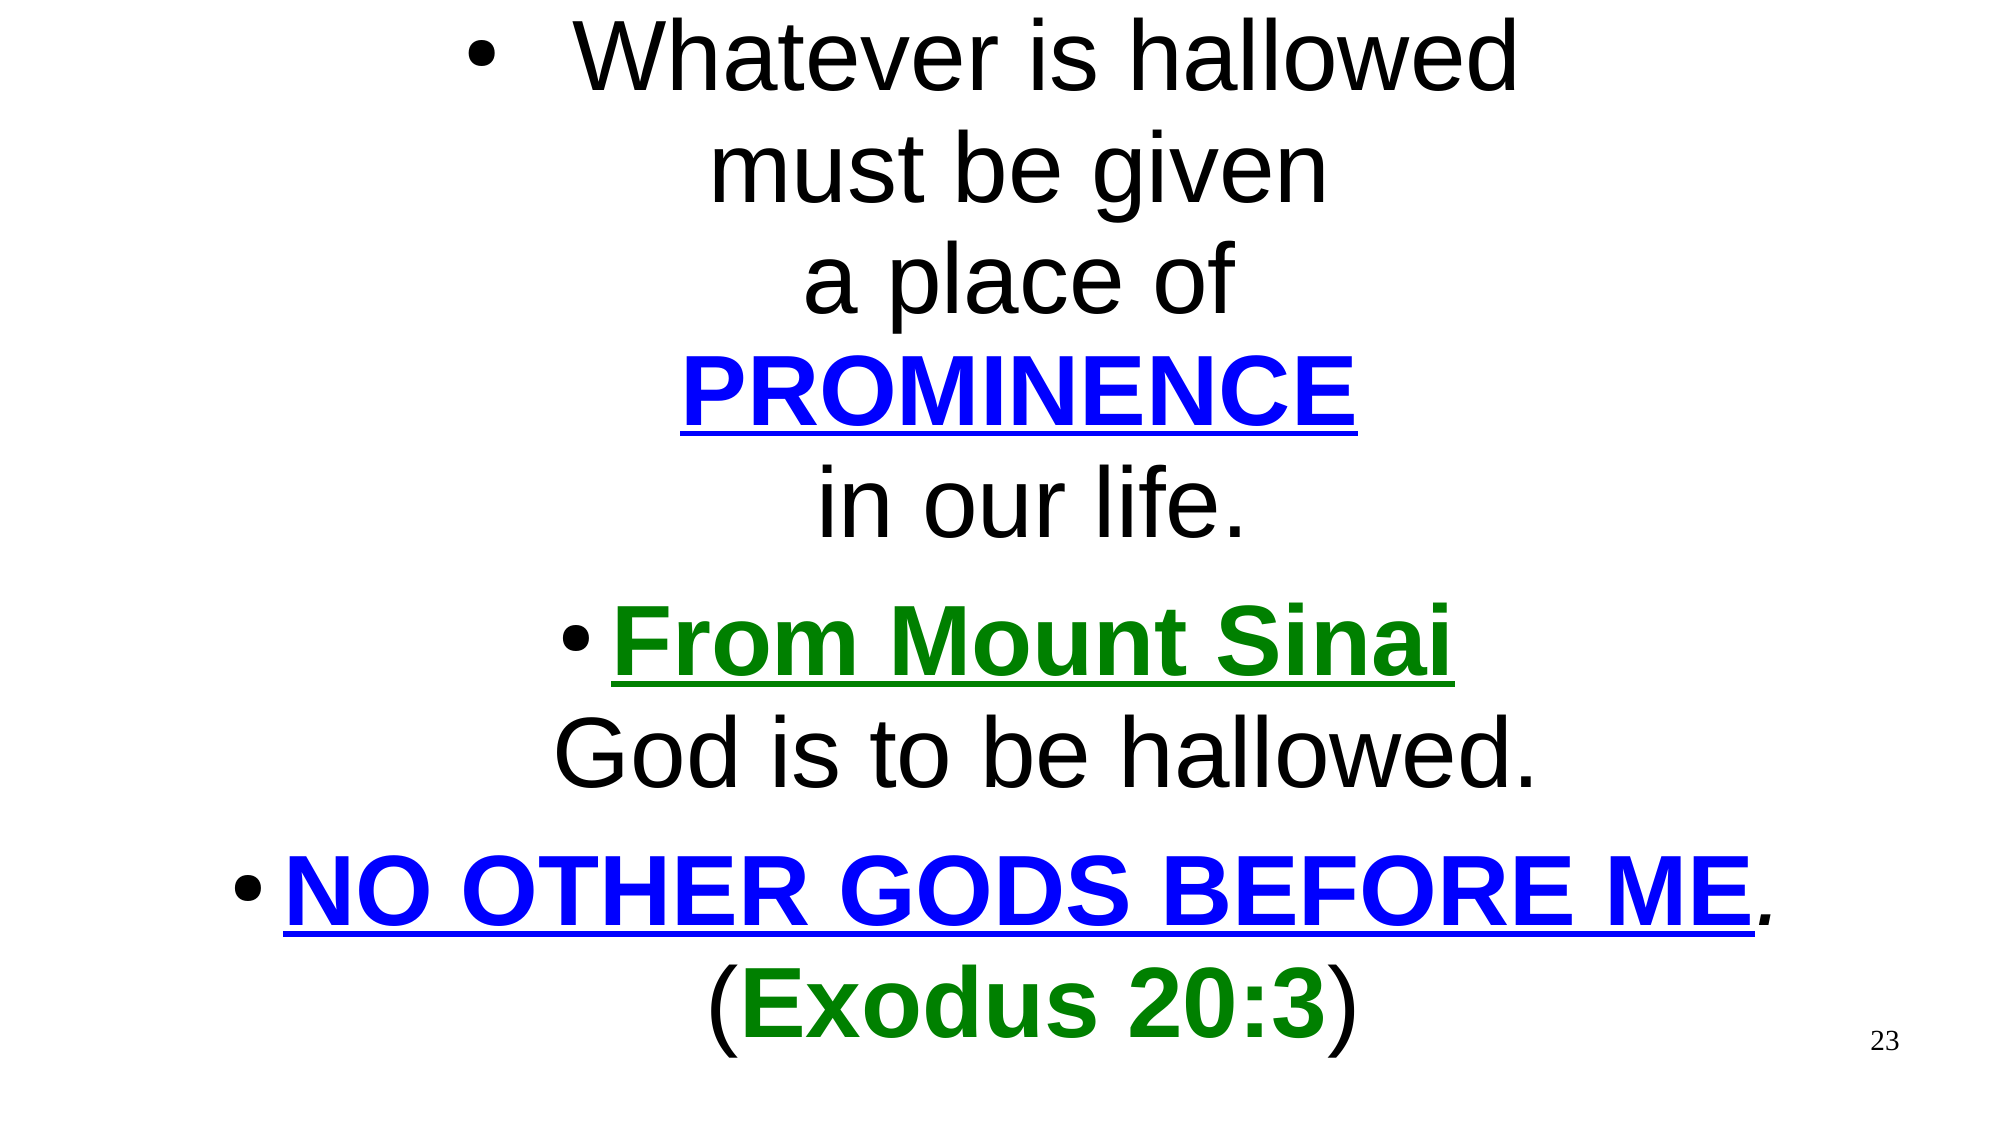

# Whatever is hallowed must be given a place of  PROMINENCE  in our life.
From Mount Sinai
 God is to be hallowed.
NO OTHER GODS BEFORE ME.
(Exodus 20:3)
23